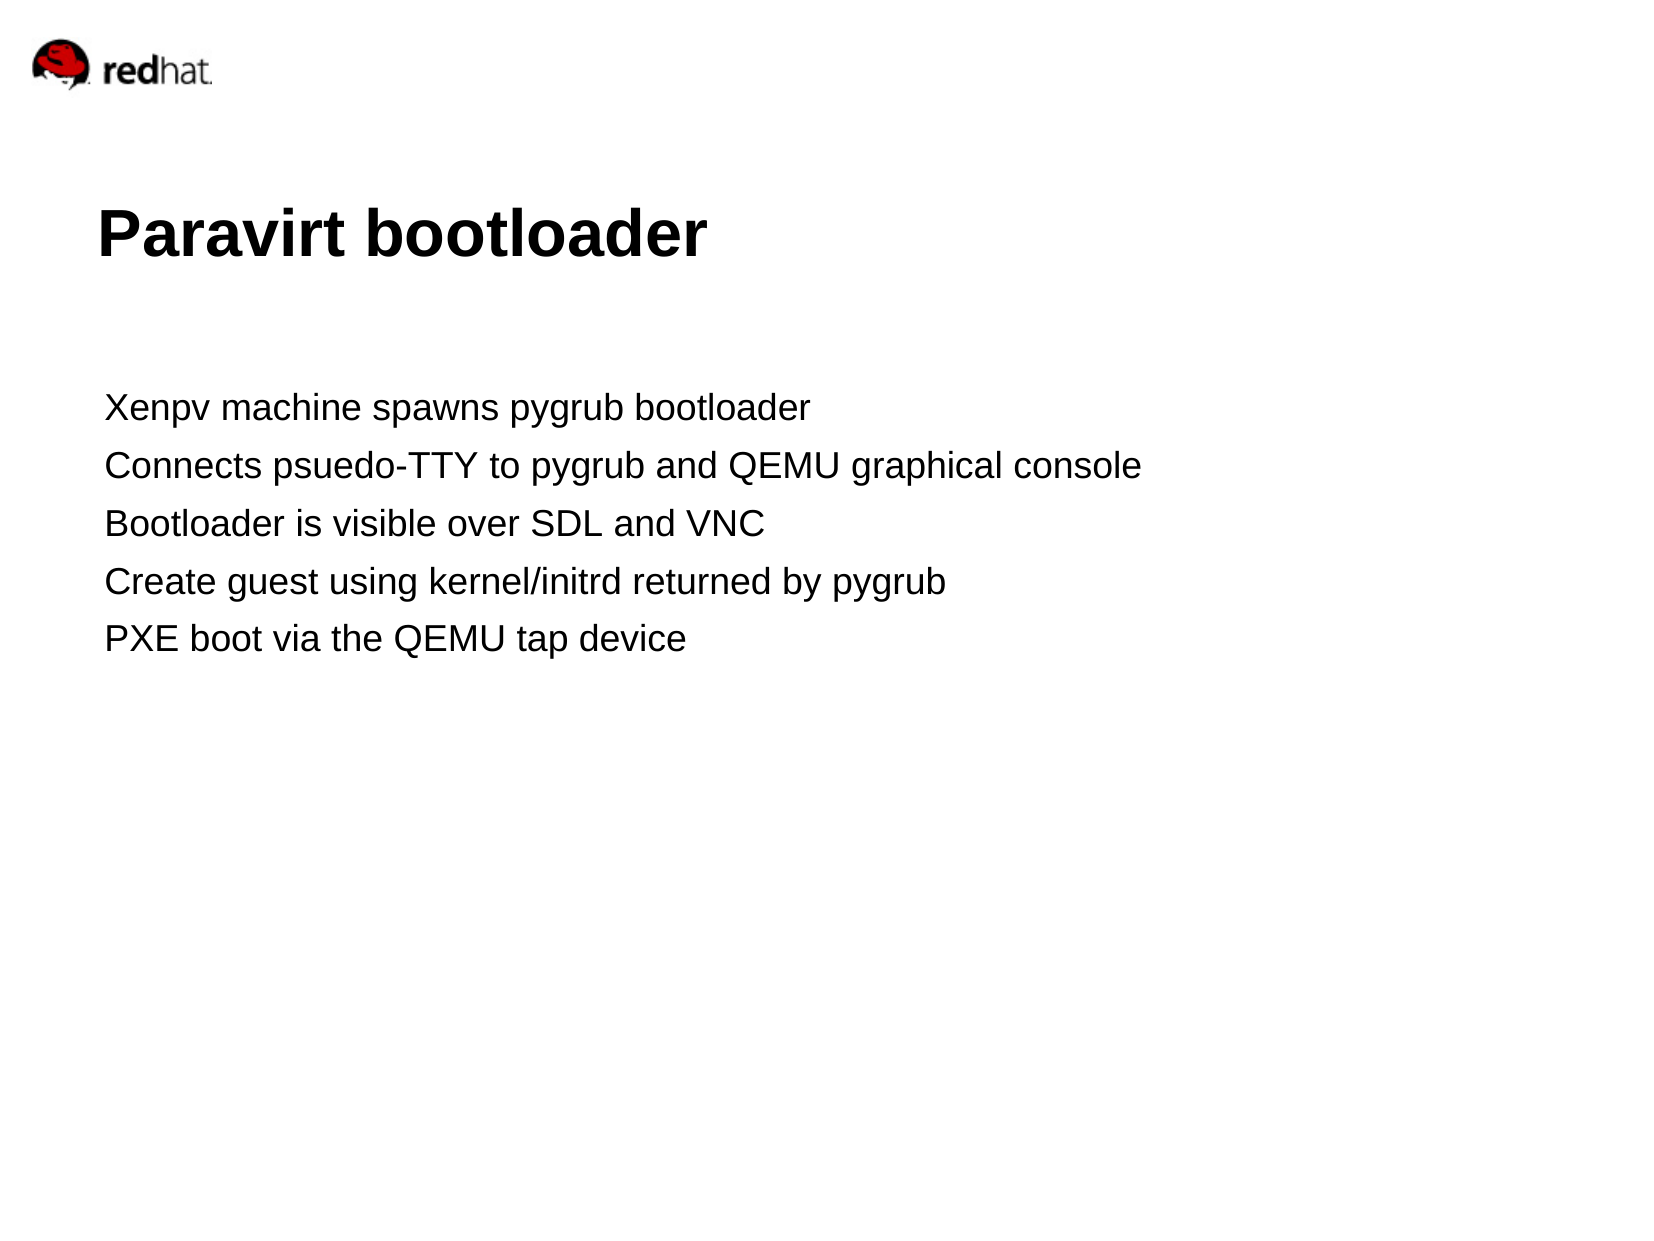

# Paravirt bootloader
Xenpv machine spawns pygrub bootloader
Connects psuedo-TTY to pygrub and QEMU graphical console
Bootloader is visible over SDL and VNC
Create guest using kernel/initrd returned by pygrub
PXE boot via the QEMU tap device